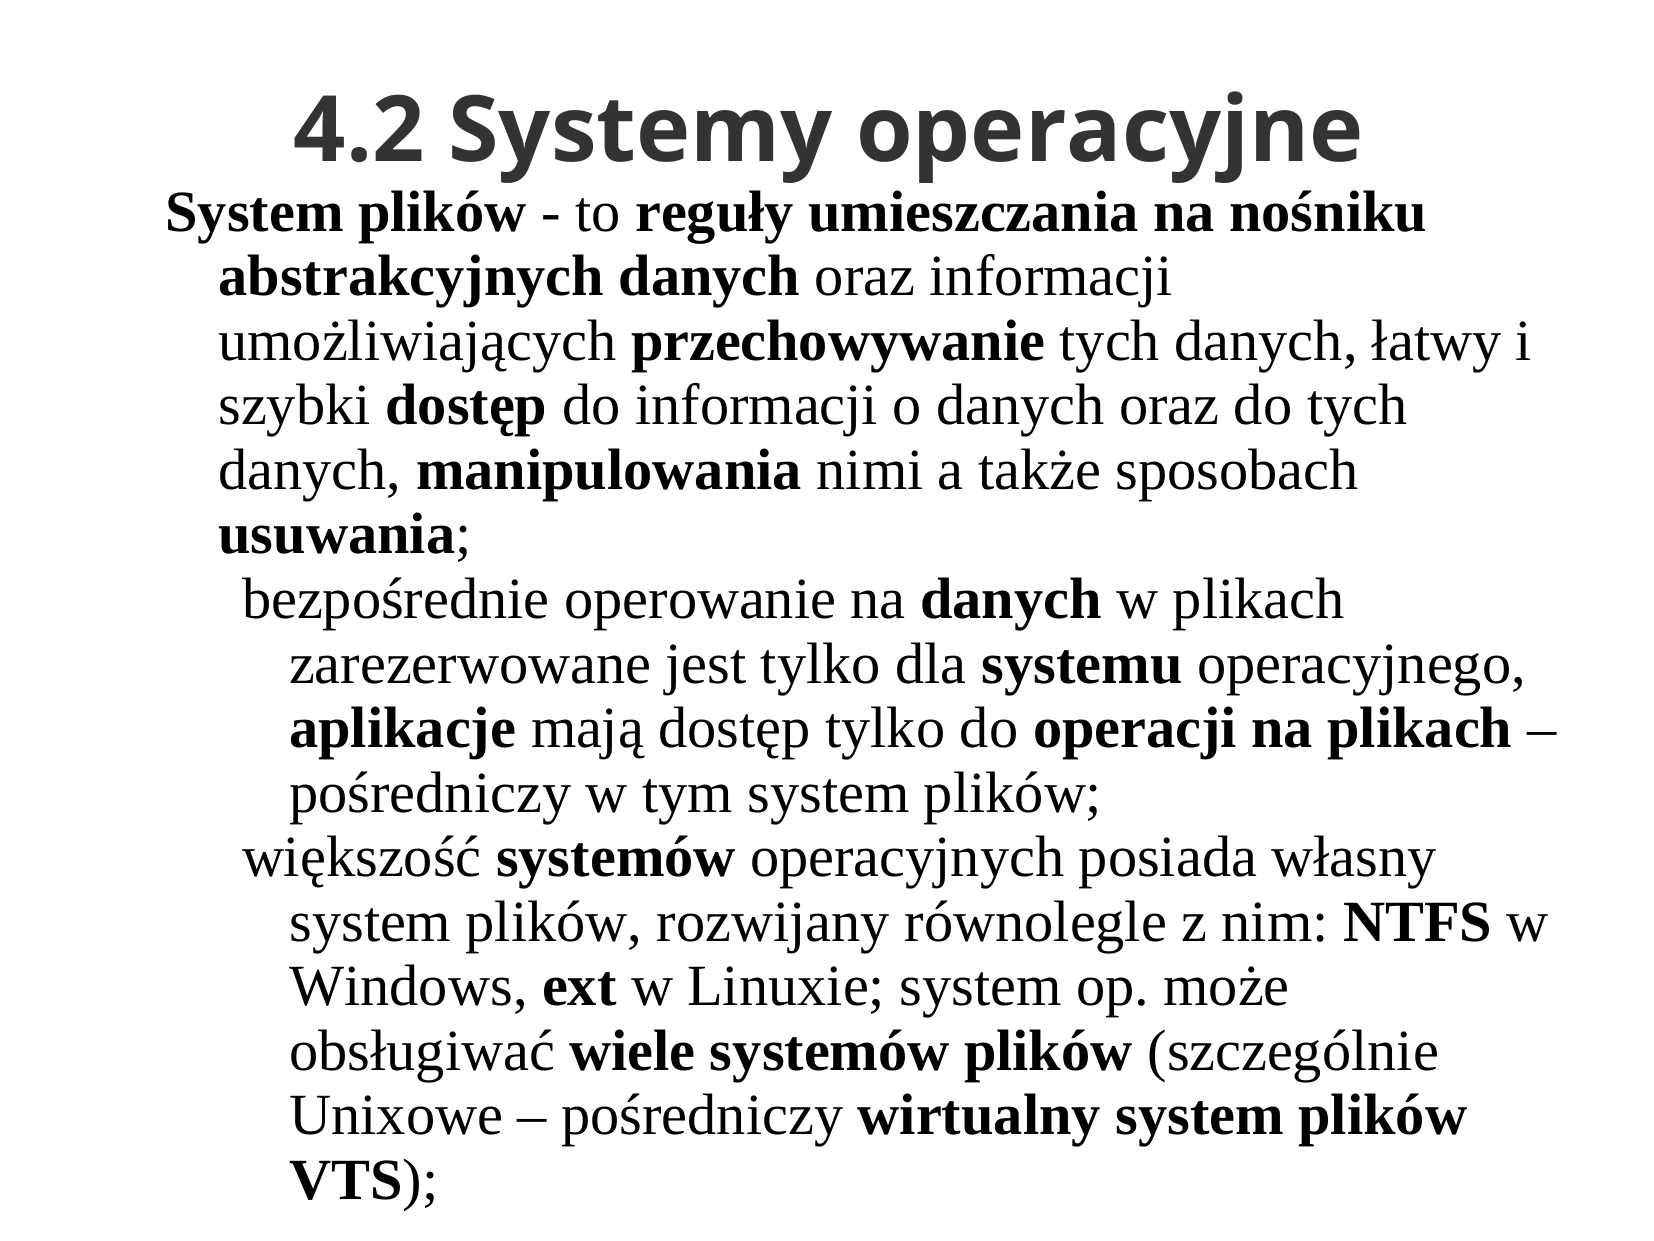

# 4.2 Systemy operacyjne
System plików - to reguły umieszczania na nośniku abstrakcyjnych danych oraz informacji umożliwiających przechowywanie tych danych, łatwy i szybki dostęp do informacji o danych oraz do tych danych, manipulowania nimi a także sposobach usuwania;
bezpośrednie operowanie na danych w plikach zarezerwowane jest tylko dla systemu operacyjnego, aplikacje mają dostęp tylko do operacji na plikach – pośredniczy w tym system plików;
większość systemów operacyjnych posiada własny system plików, rozwijany równolegle z nim: NTFS w Windows, ext w Linuxie; system op. może obsługiwać wiele systemów plików (szczególnie Unixowe – pośredniczy wirtualny system plików VTS);